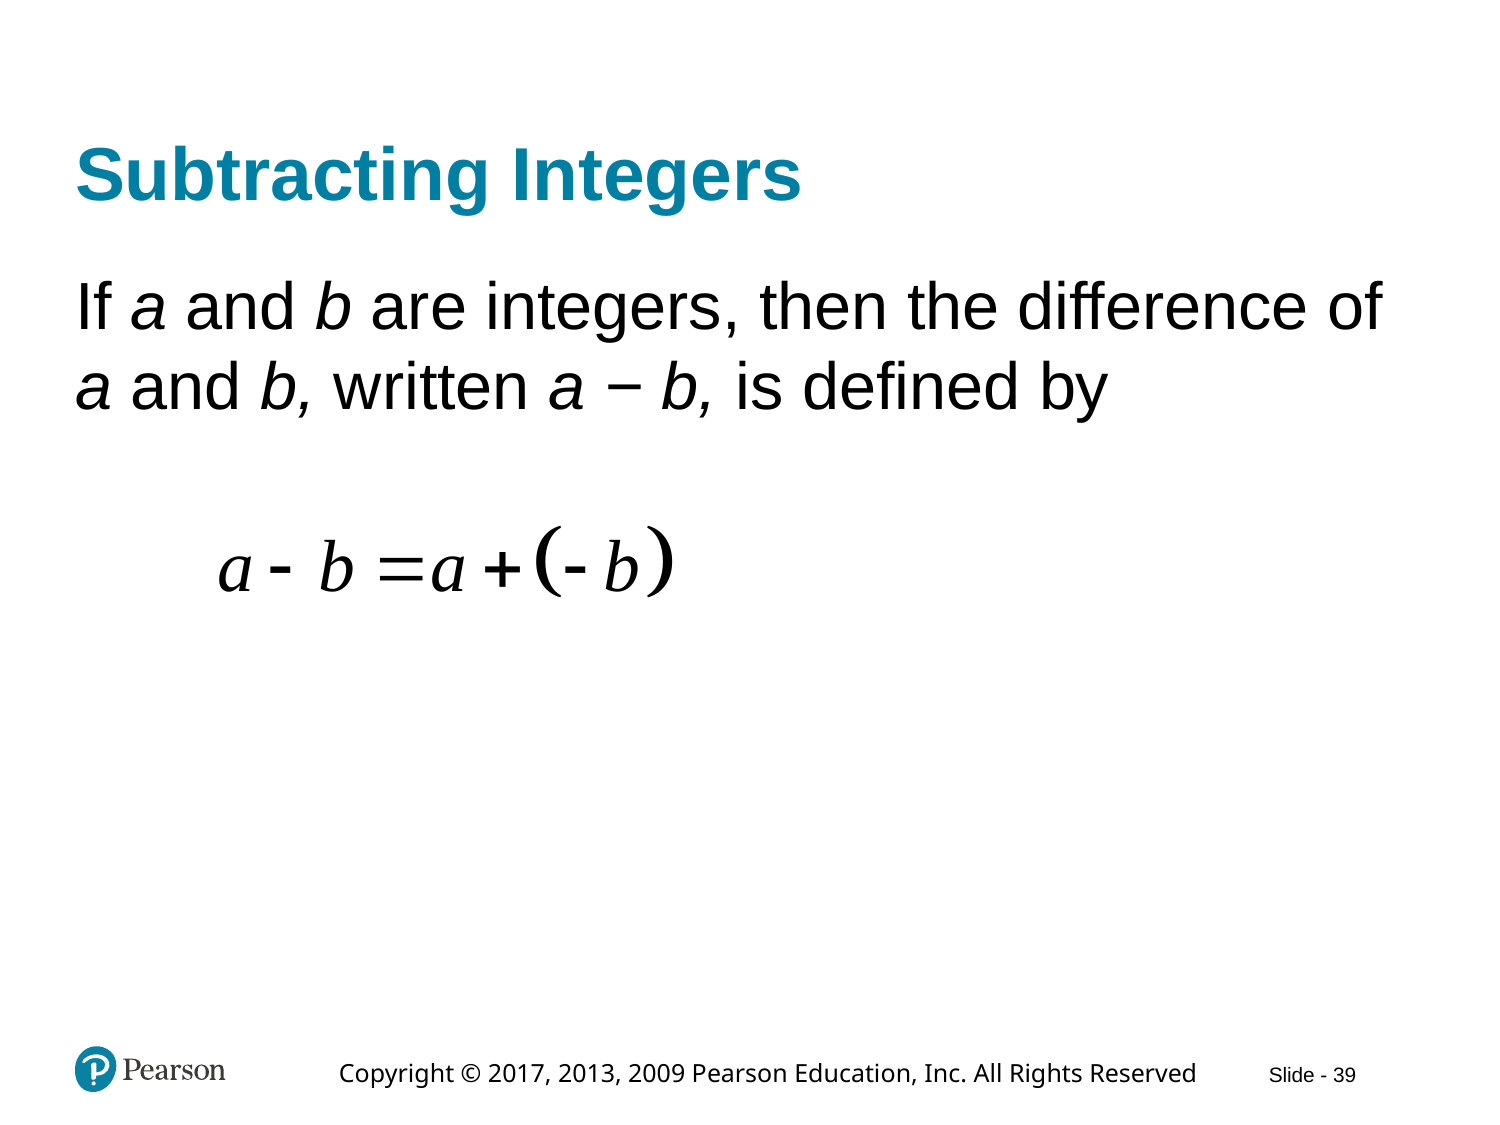

# Subtracting Integers
If a and b are integers, then the difference of a and b, written a − b, is defined by